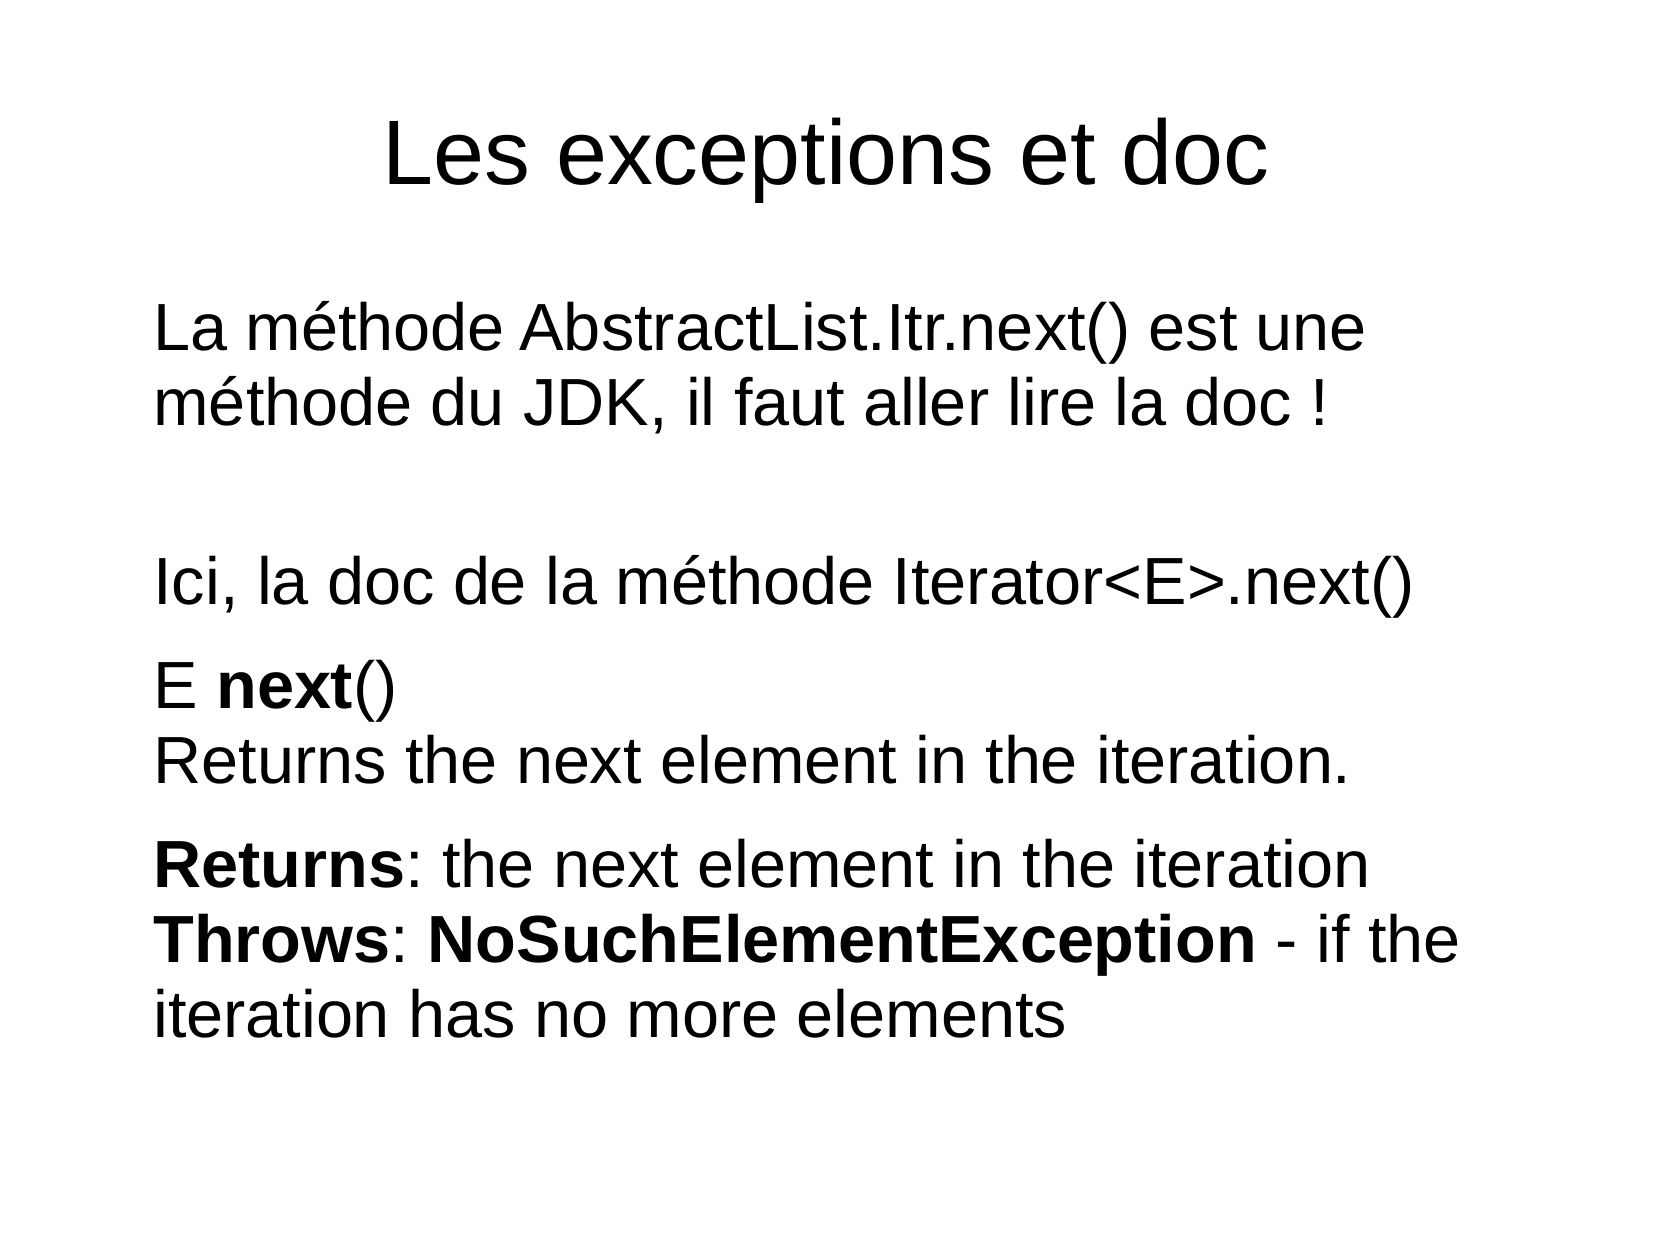

# Les exceptions et doc
La méthode AbstractList.Itr.next() est une méthode du JDK, il faut aller lire la doc !
Ici, la doc de la méthode Iterator<E>.next()
E next()
Returns the next element in the iteration.
Returns: the next element in the iteration
Throws: NoSuchElementException - if the iteration has no more elements